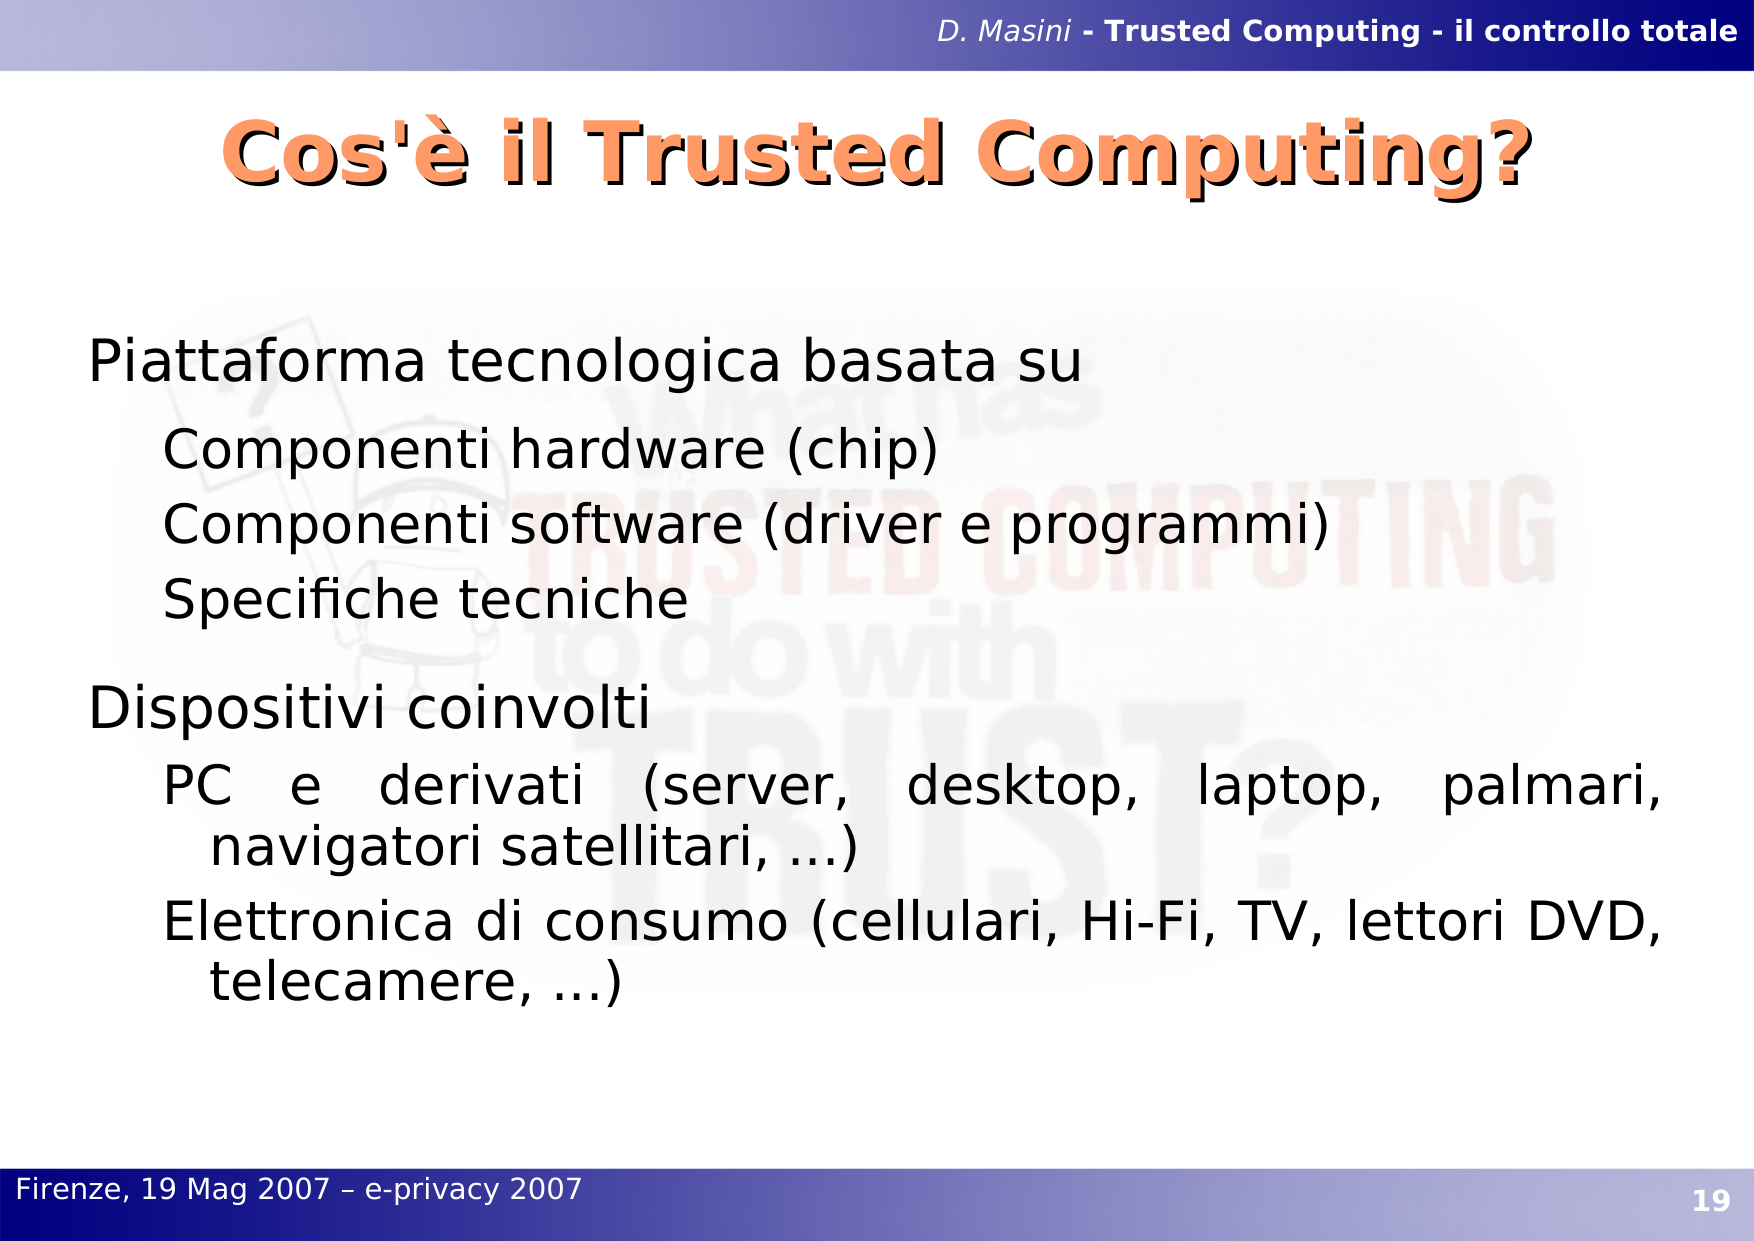

# Cos'è il Trusted Computing?
Piattaforma tecnologica basata su
Componenti hardware (chip)
Componenti software (driver e programmi)
Specifiche tecniche
Dispositivi coinvolti
PC e derivati (server, desktop, laptop, palmari, navigatori satellitari, ...)
Elettronica di consumo (cellulari, Hi-Fi, TV, lettori DVD, telecamere, ...)